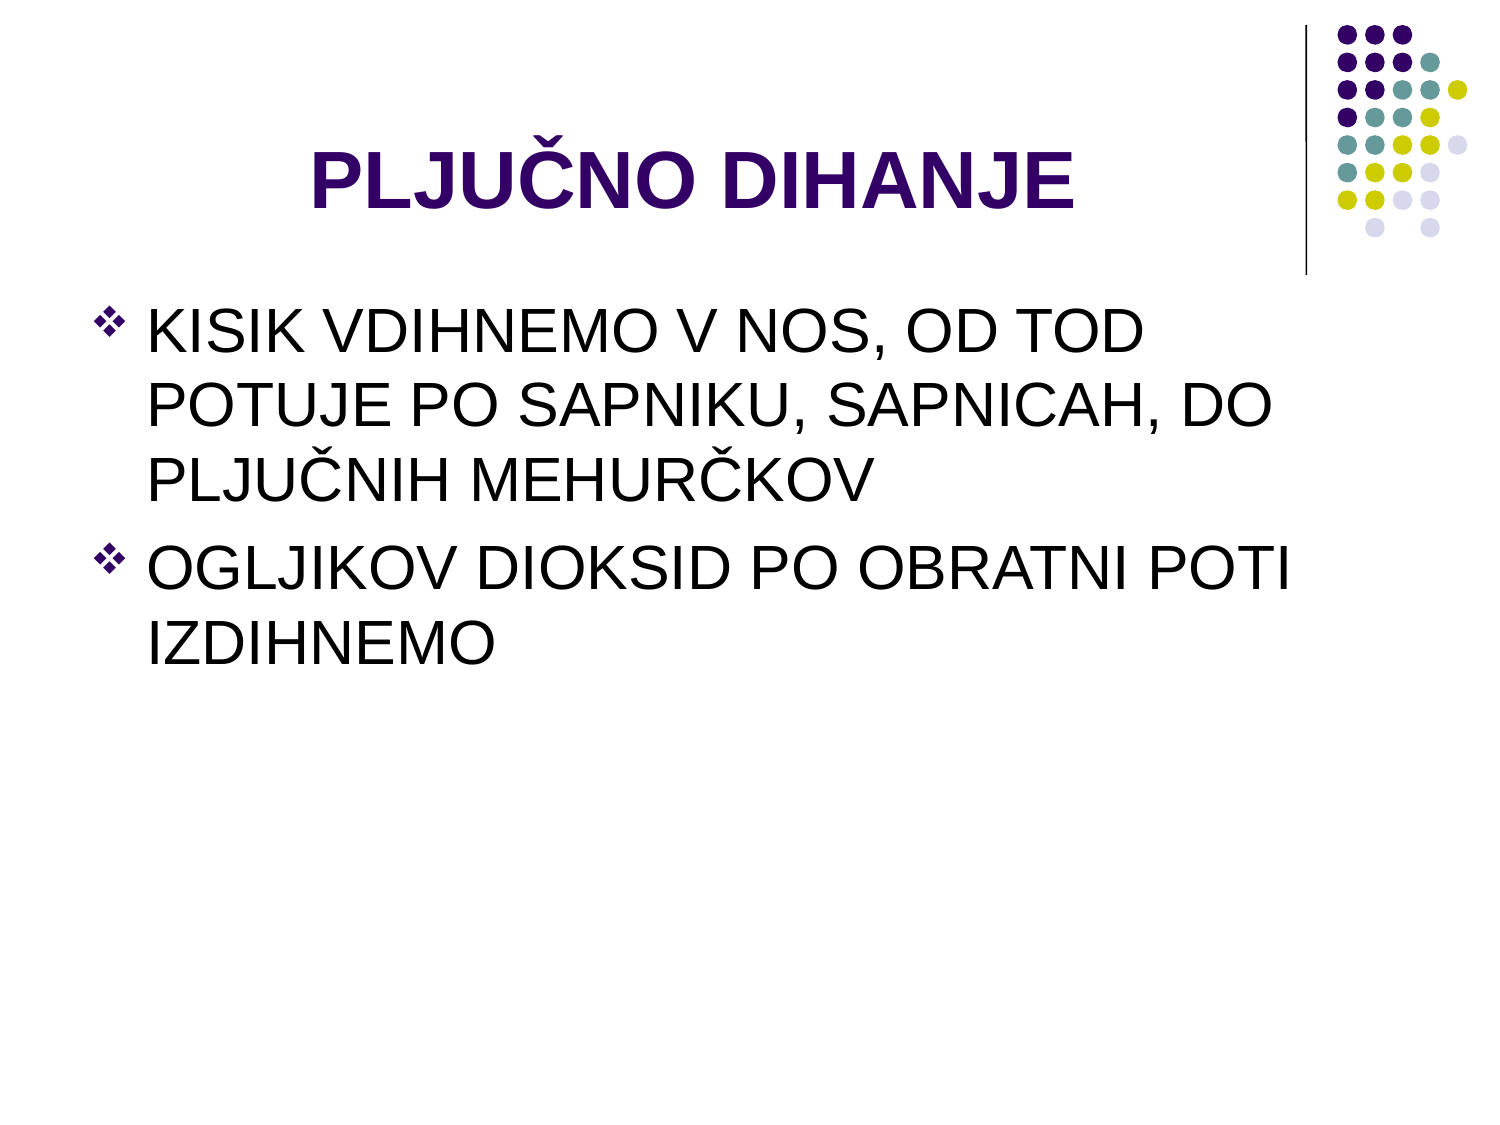

# PLJUČNO DIHANJE
KISIK VDIHNEMO V NOS, OD TOD POTUJE PO SAPNIKU, SAPNICAH, DO PLJUČNIH MEHURČKOV
OGLJIKOV DIOKSID PO OBRATNI POTI IZDIHNEMO